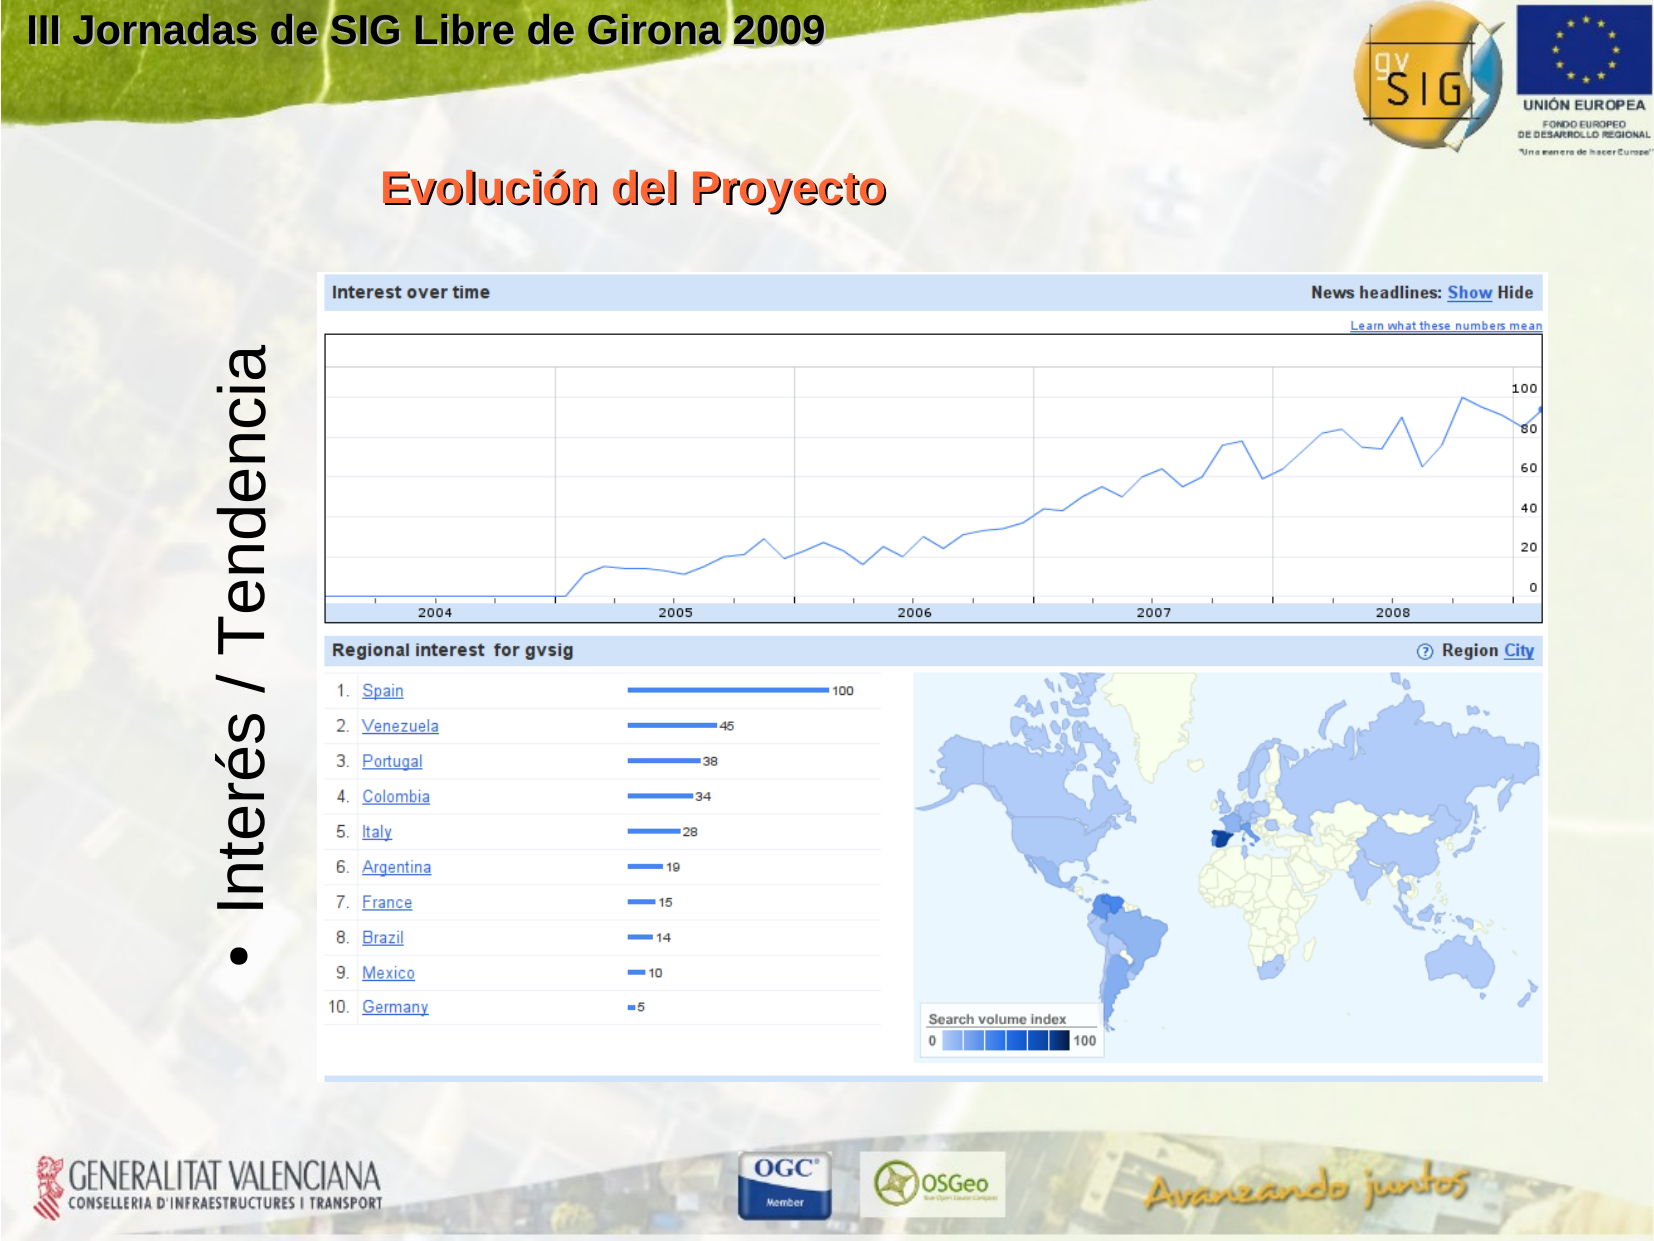

#
Evolución del Proyecto
Interés / Tendencia